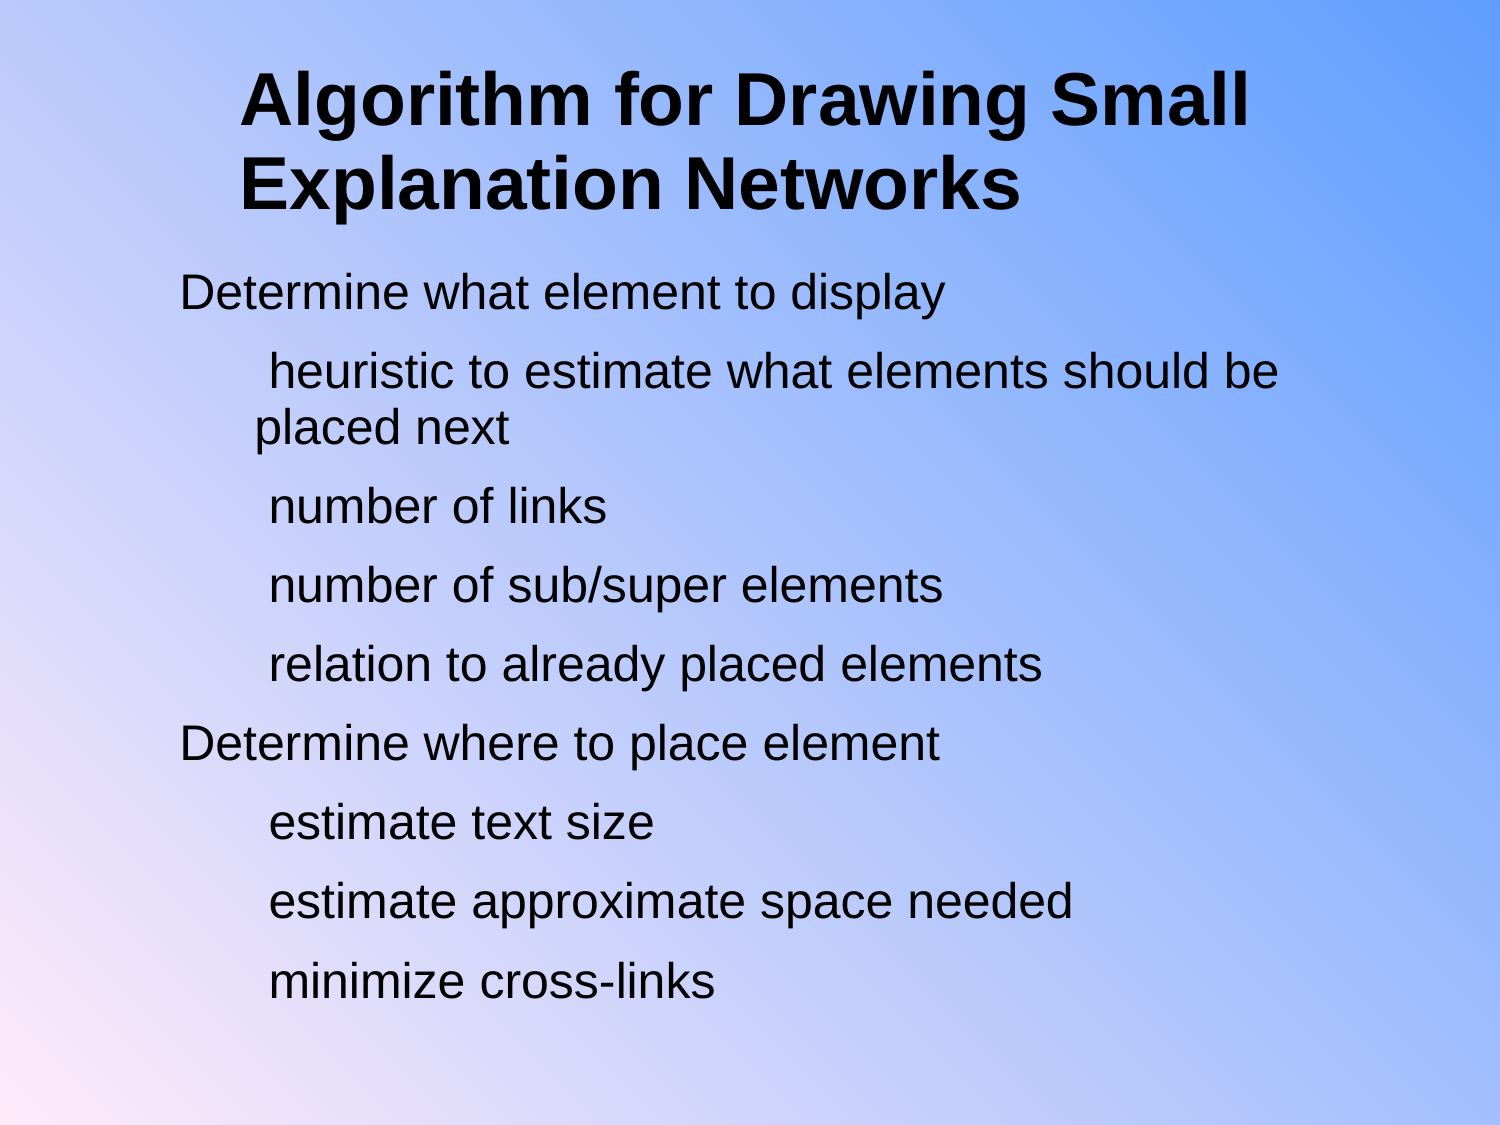

Algorithm for Drawing Small Explanation Networks
Determine what element to display
 heuristic to estimate what elements should be placed next
 number of links
 number of sub/super elements
 relation to already placed elements
Determine where to place element
 estimate text size
 estimate approximate space needed
 minimize cross-links